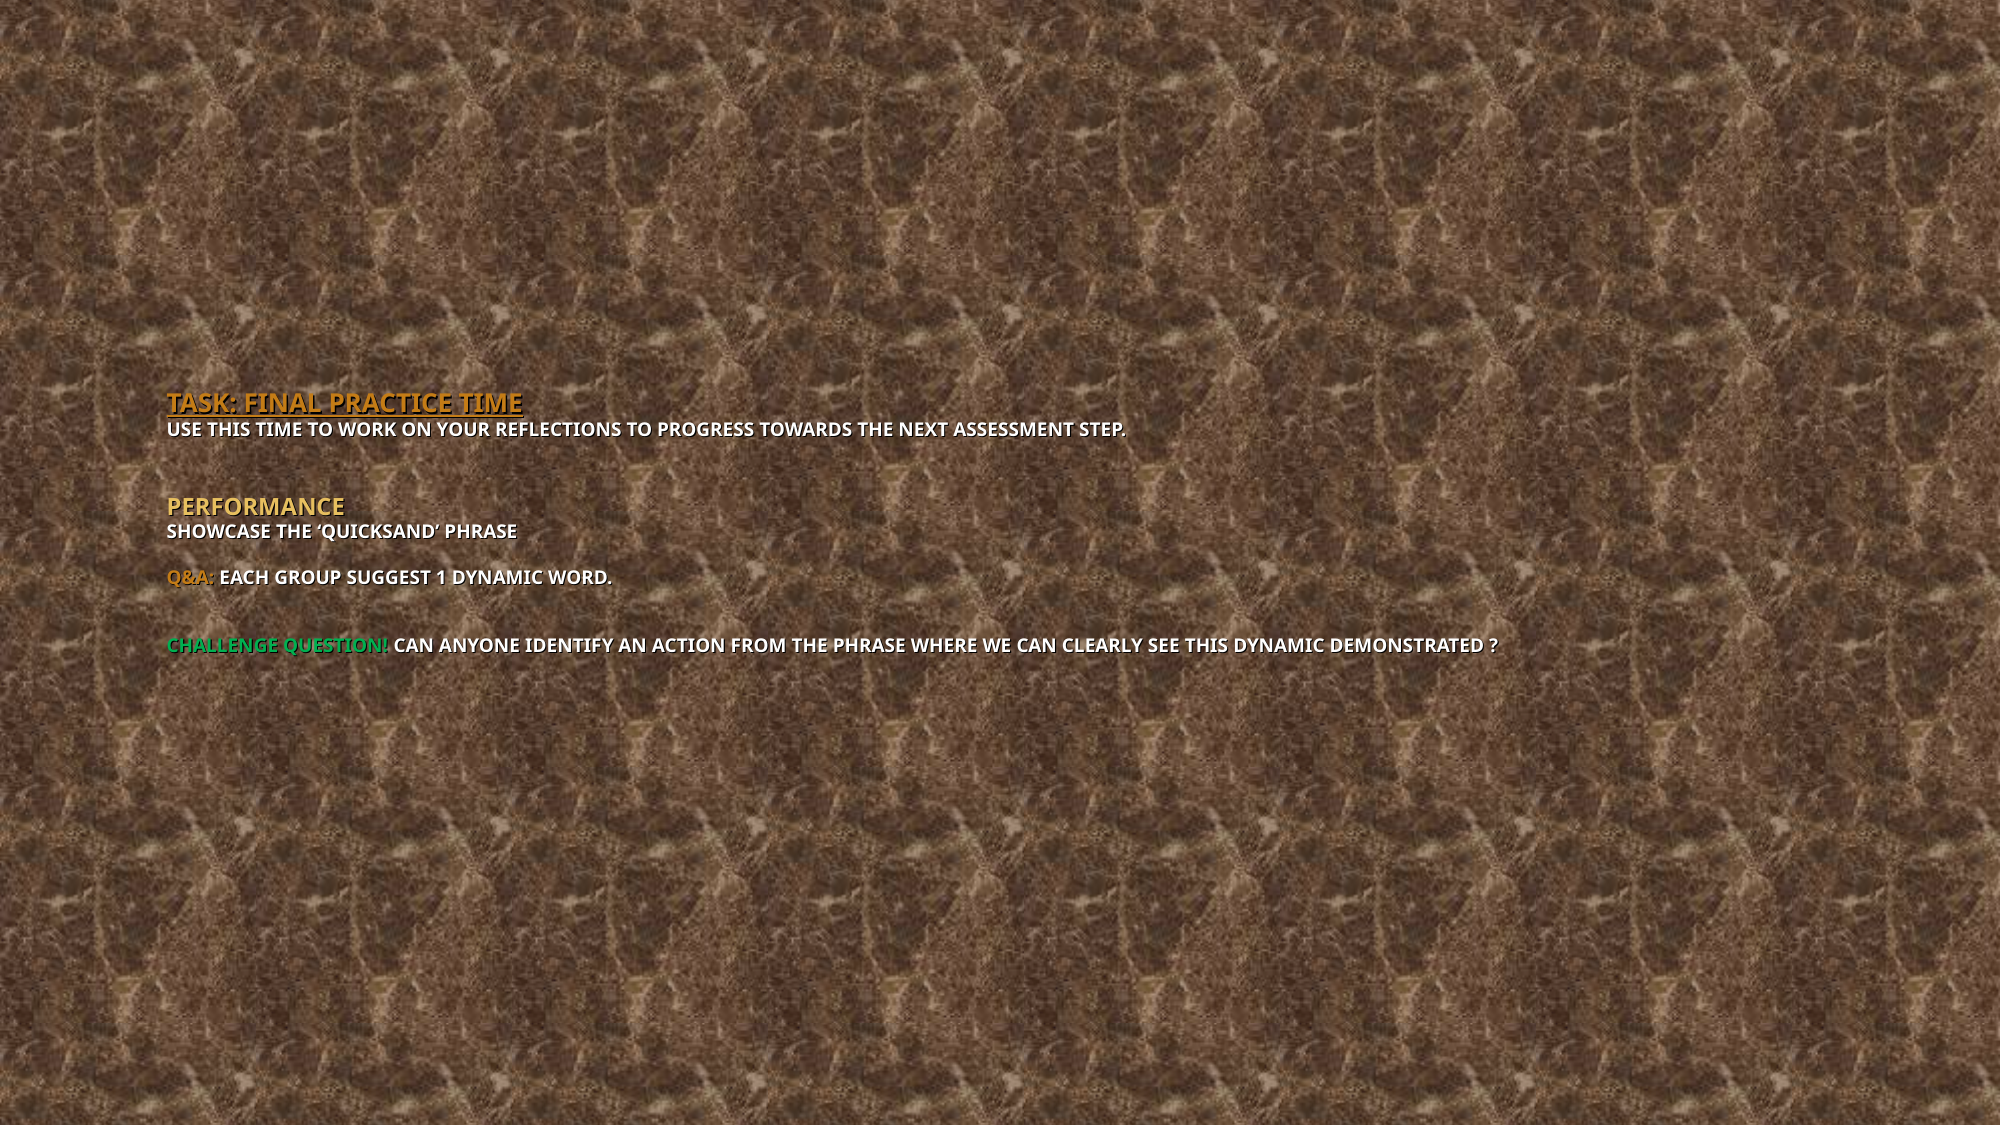

# TASK: FINAL PRACTICE TIME Use this time to work on your reflections to progress towards the next assessment step. PERFORMANCE showcase the ‘quicksand’ phrase q&a: each group suggest 1 dynamic word. CHALLENGE QUESTION! Can anyone identify an action from the phrase where we CAN CLEARLY see this dynamic DEMONSTRATED ?